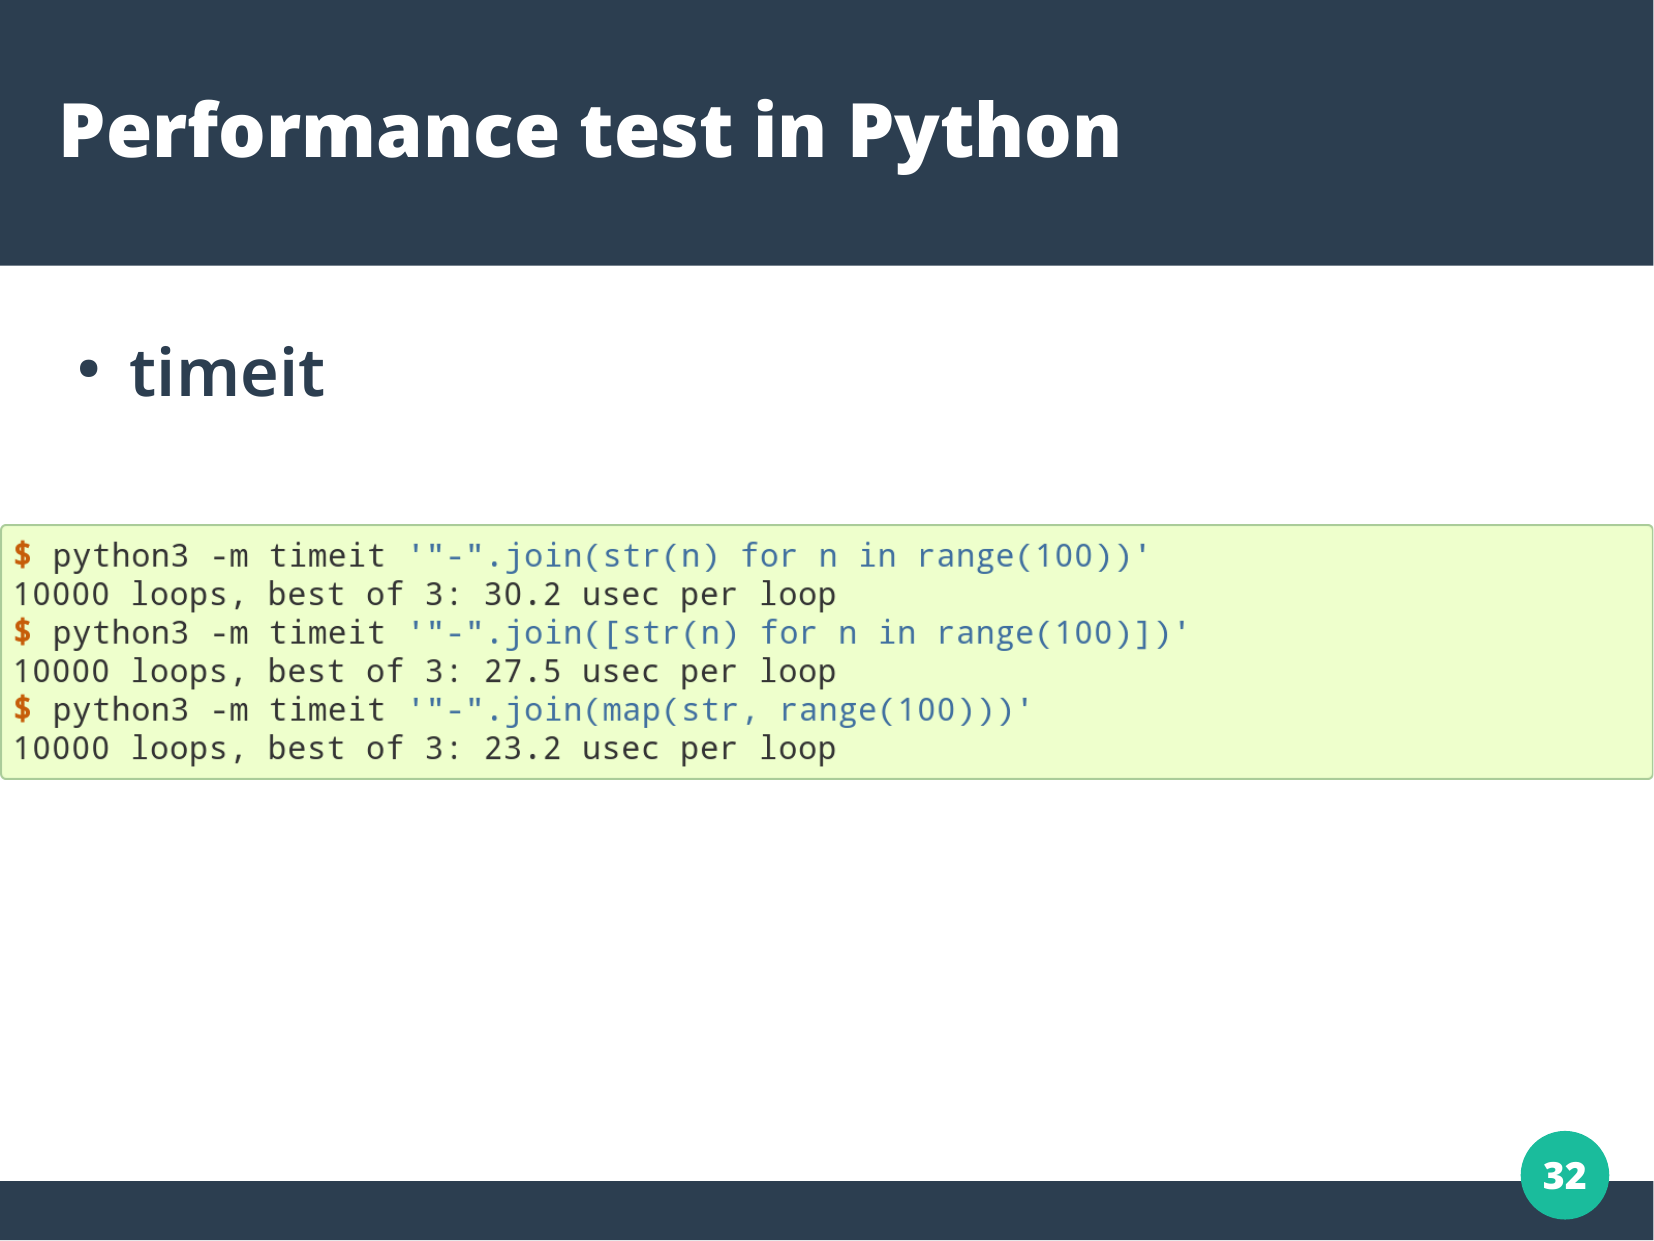

# Performance test in Python
timeit
32